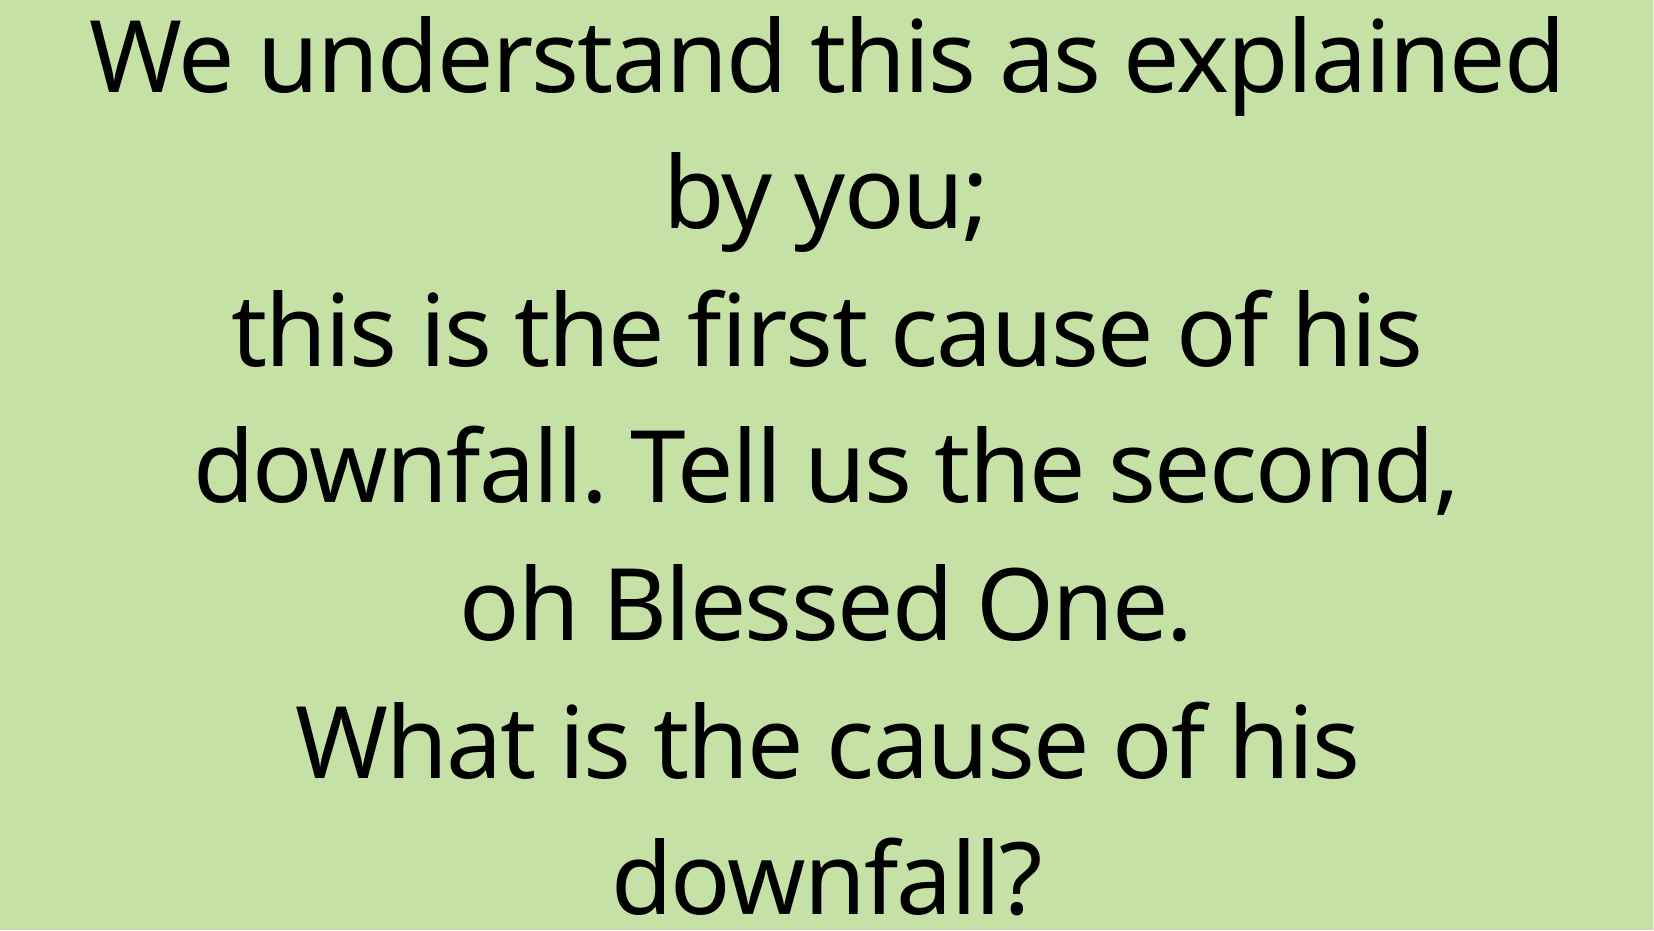

# We understand this as explained by you;
this is the first cause of his downfall. Tell us the second,
oh Blessed One.
What is the cause of his downfall?